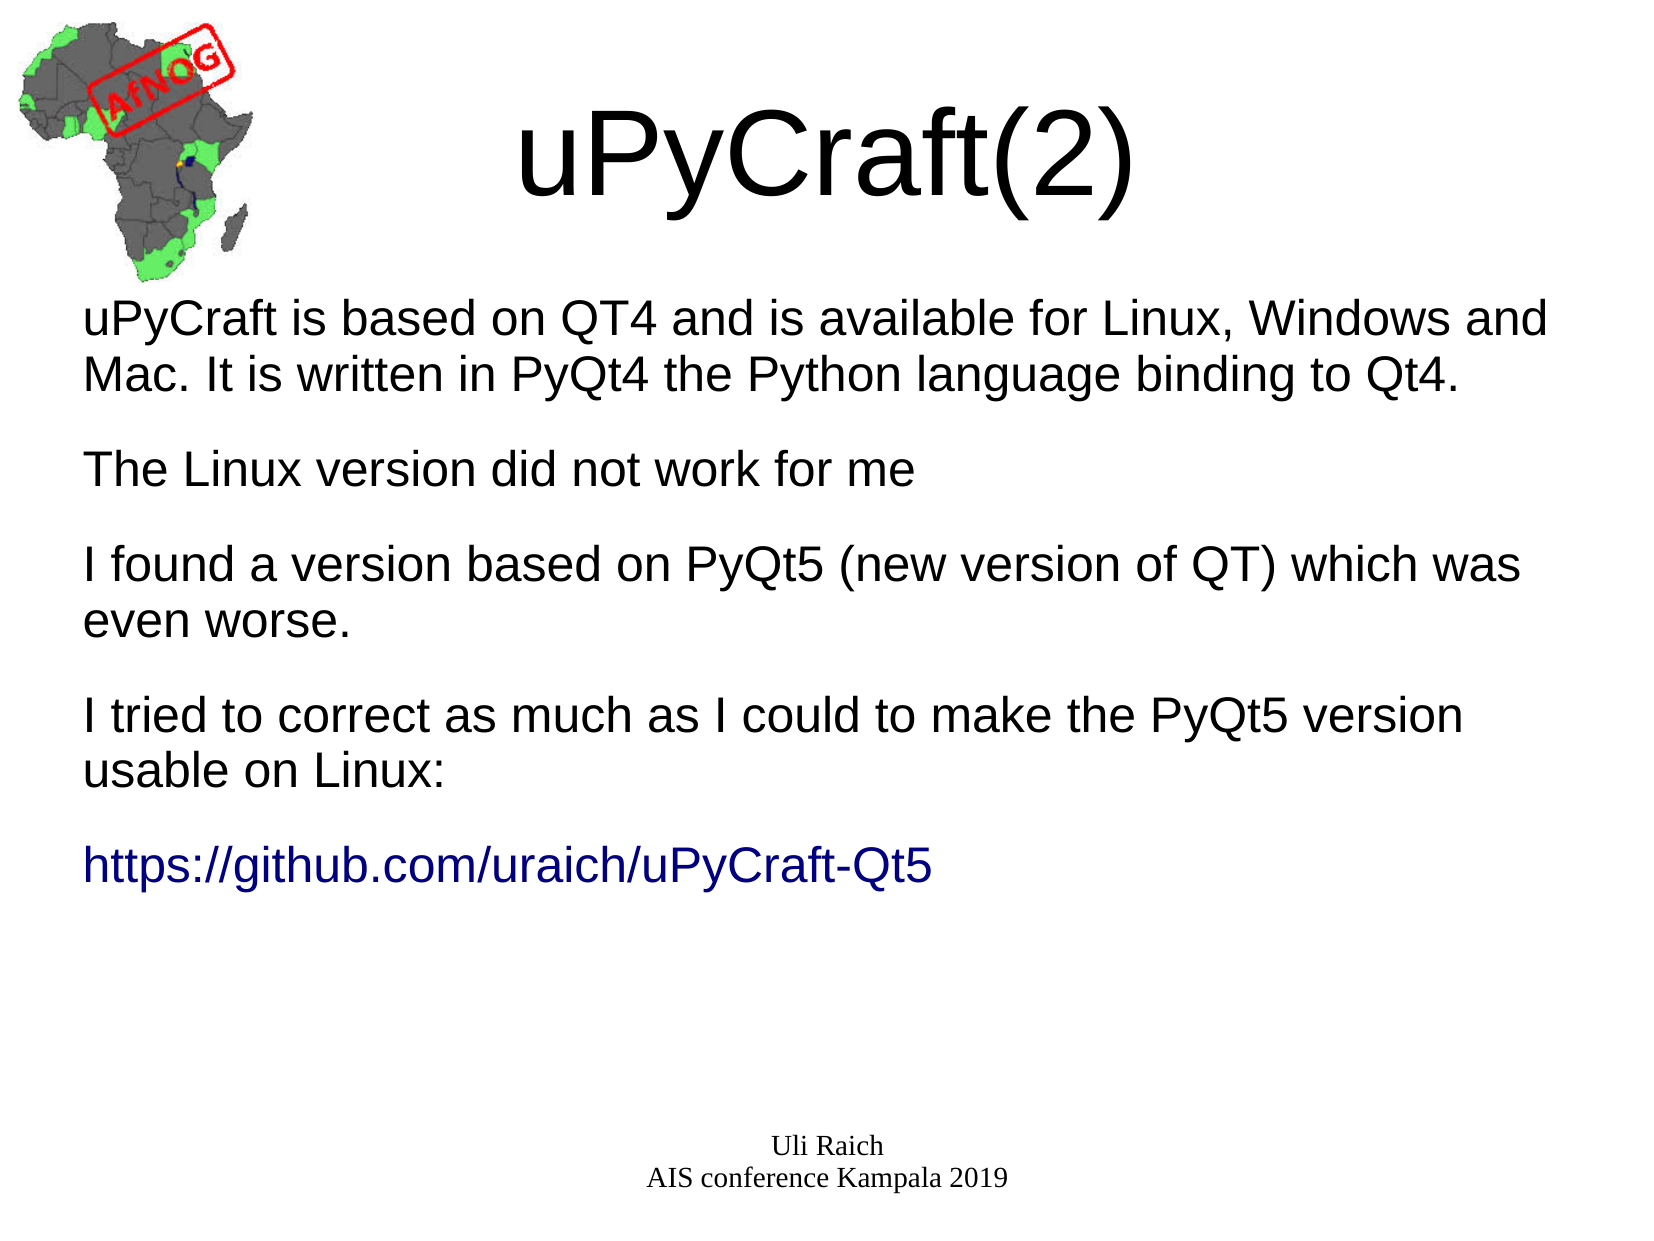

# uPyCraft(2)
uPyCraft is based on QT4 and is available for Linux, Windows and Mac. It is written in PyQt4 the Python language binding to Qt4.
The Linux version did not work for me
I found a version based on PyQt5 (new version of QT) which was even worse.
I tried to correct as much as I could to make the PyQt5 version usable on Linux:
https://github.com/uraich/uPyCraft-Qt5